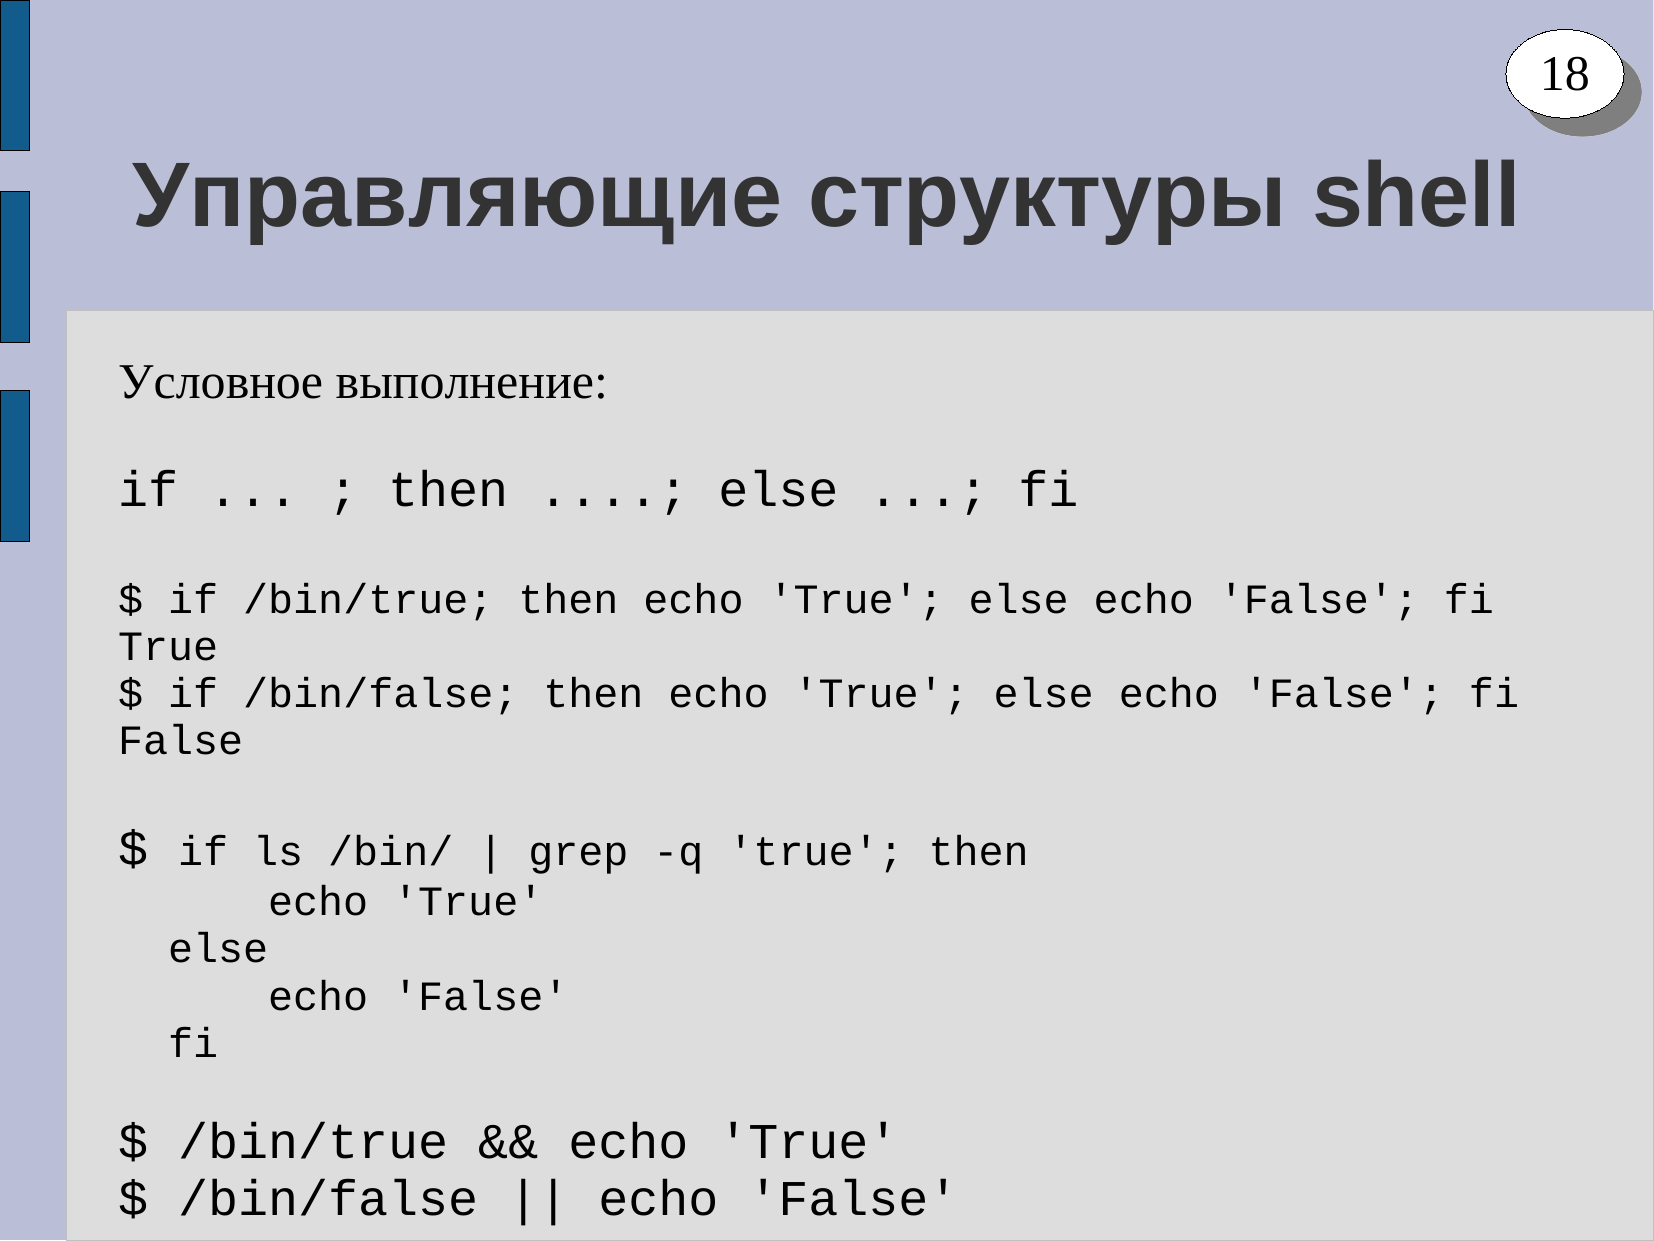

18
# Управляющие структуры shell
Условное выполнение:
if ... ; then ....; else ...; fi
$ if /bin/true; then echo 'True'; else echo 'False'; fi
True
$ if /bin/false; then echo 'True'; else echo 'False'; fi
False
$ if ls /bin/ | grep -q 'true'; then
 echo 'True'
 else
 echo 'False'
 fi
$ /bin/true && echo 'True'
$ /bin/false || echo 'False'